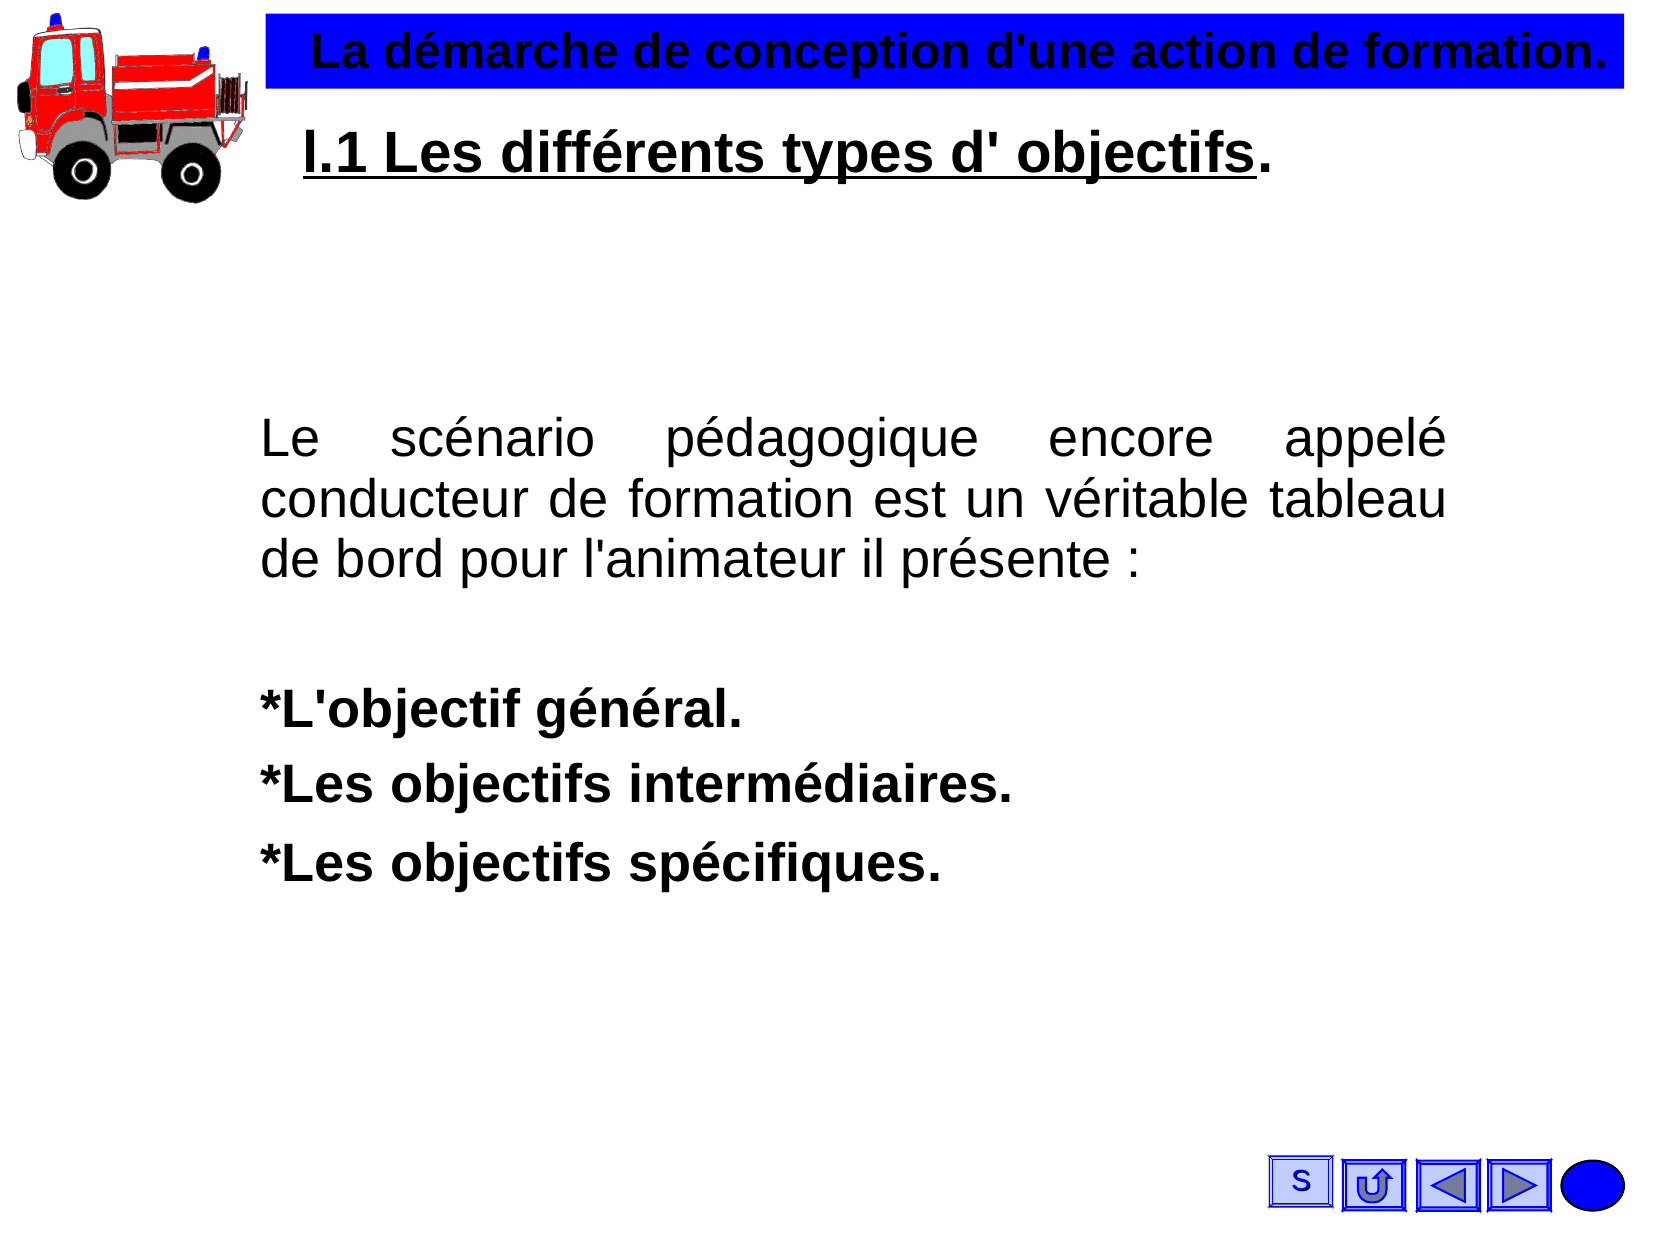

La démarche de conception d'une action de formation.
l.1 Les différents types d' objectifs.
# Le scénario pédagogique encore appelé conducteur de formation est un véritable tableau de bord pour l'animateur il présente :
*L'objectif général.
*Les objectifs intermédiaires.
*Les objectifs spécifiques.